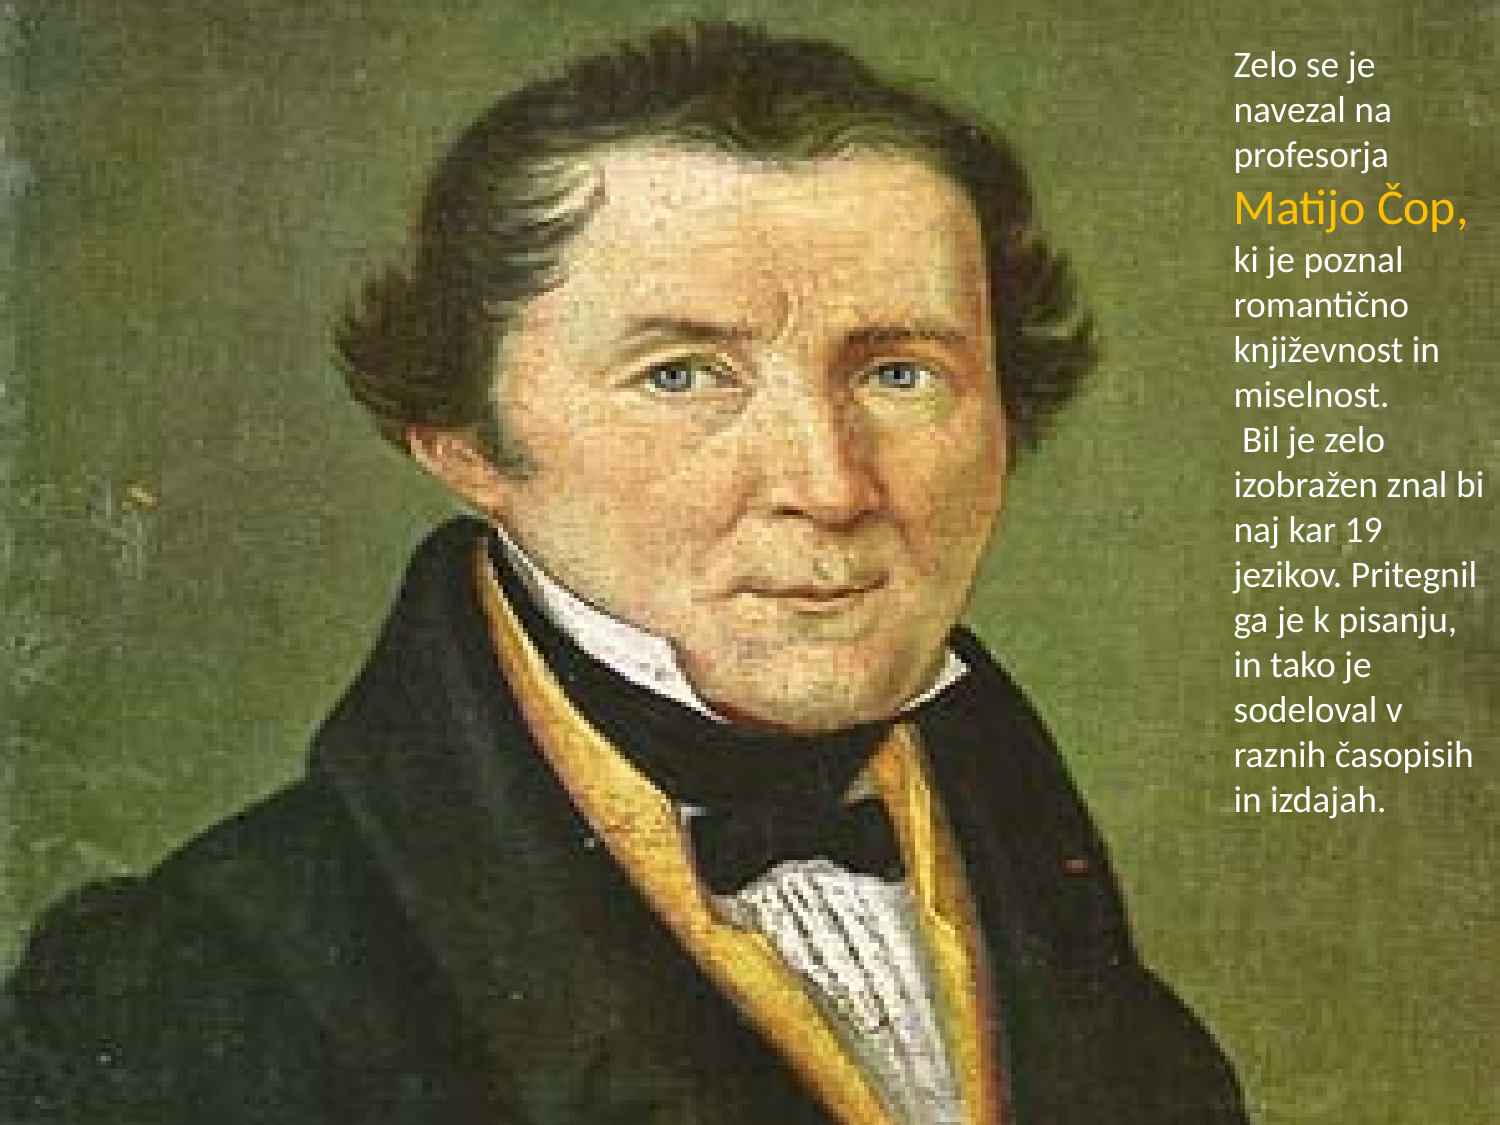

Zelo se je navezal na profesorja Matijo Čop, ki je poznal romantično književnost in miselnost.
 Bil je zelo izobražen znal bi naj kar 19 jezikov. Pritegnil ga je k pisanju, in tako je sodeloval v raznih časopisih in izdajah.